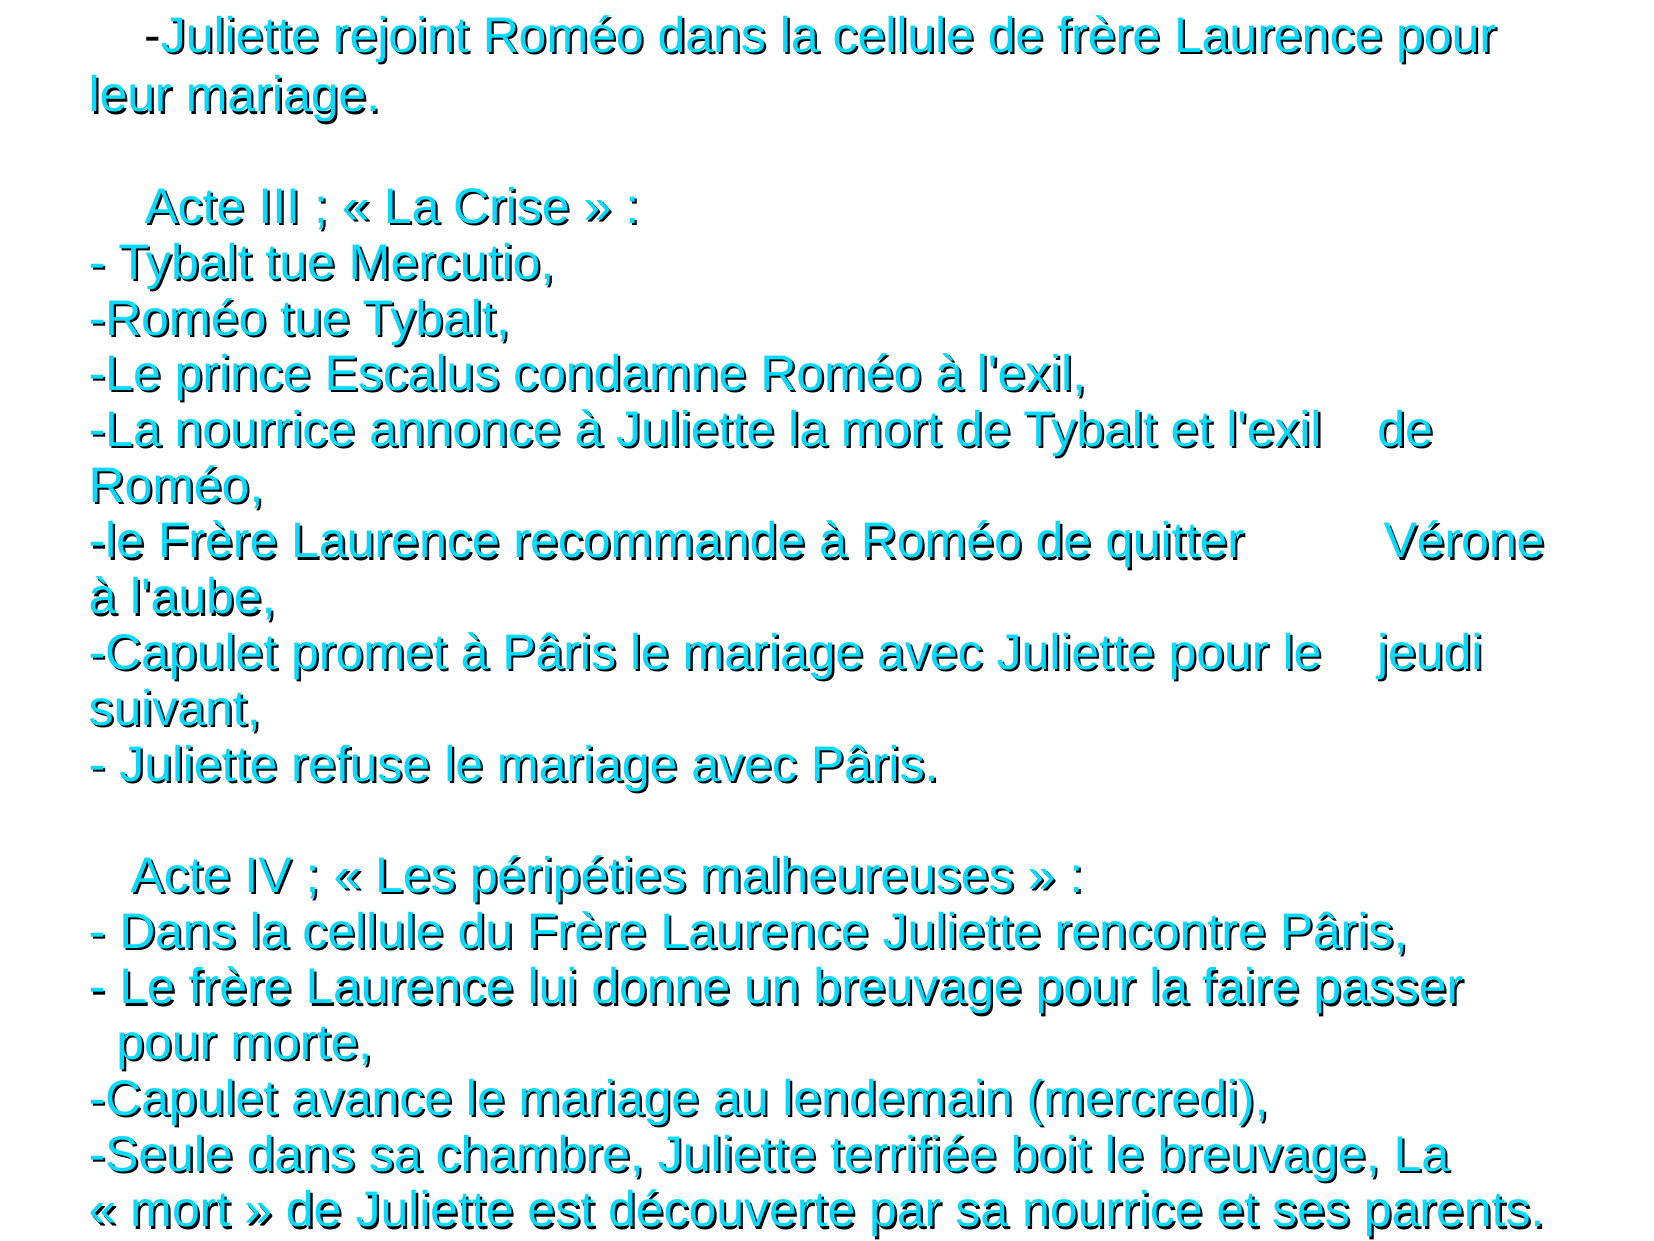

# -Juliette rejoint Roméo dans la cellule de frère Laurence pour leur mariage.
 Acte III ; « La Crise » :
- Tybalt tue Mercutio,
-Roméo tue Tybalt,
-Le prince Escalus condamne Roméo à l'exil,
-La nourrice annonce à Juliette la mort de Tybalt et l'exil de Roméo,
-le Frère Laurence recommande à Roméo de quitter Vérone à l'aube,
-Capulet promet à Pâris le mariage avec Juliette pour le jeudi suivant,
- Juliette refuse le mariage avec Pâris.
 Acte IV ; « Les péripéties malheureuses » :
- Dans la cellule du Frère Laurence Juliette rencontre Pâris,
- Le frère Laurence lui donne un breuvage pour la faire passer pour morte,
-Capulet avance le mariage au lendemain (mercredi),
-Seule dans sa chambre, Juliette terrifiée boit le breuvage, La « mort » de Juliette est découverte par sa nourrice et ses parents.